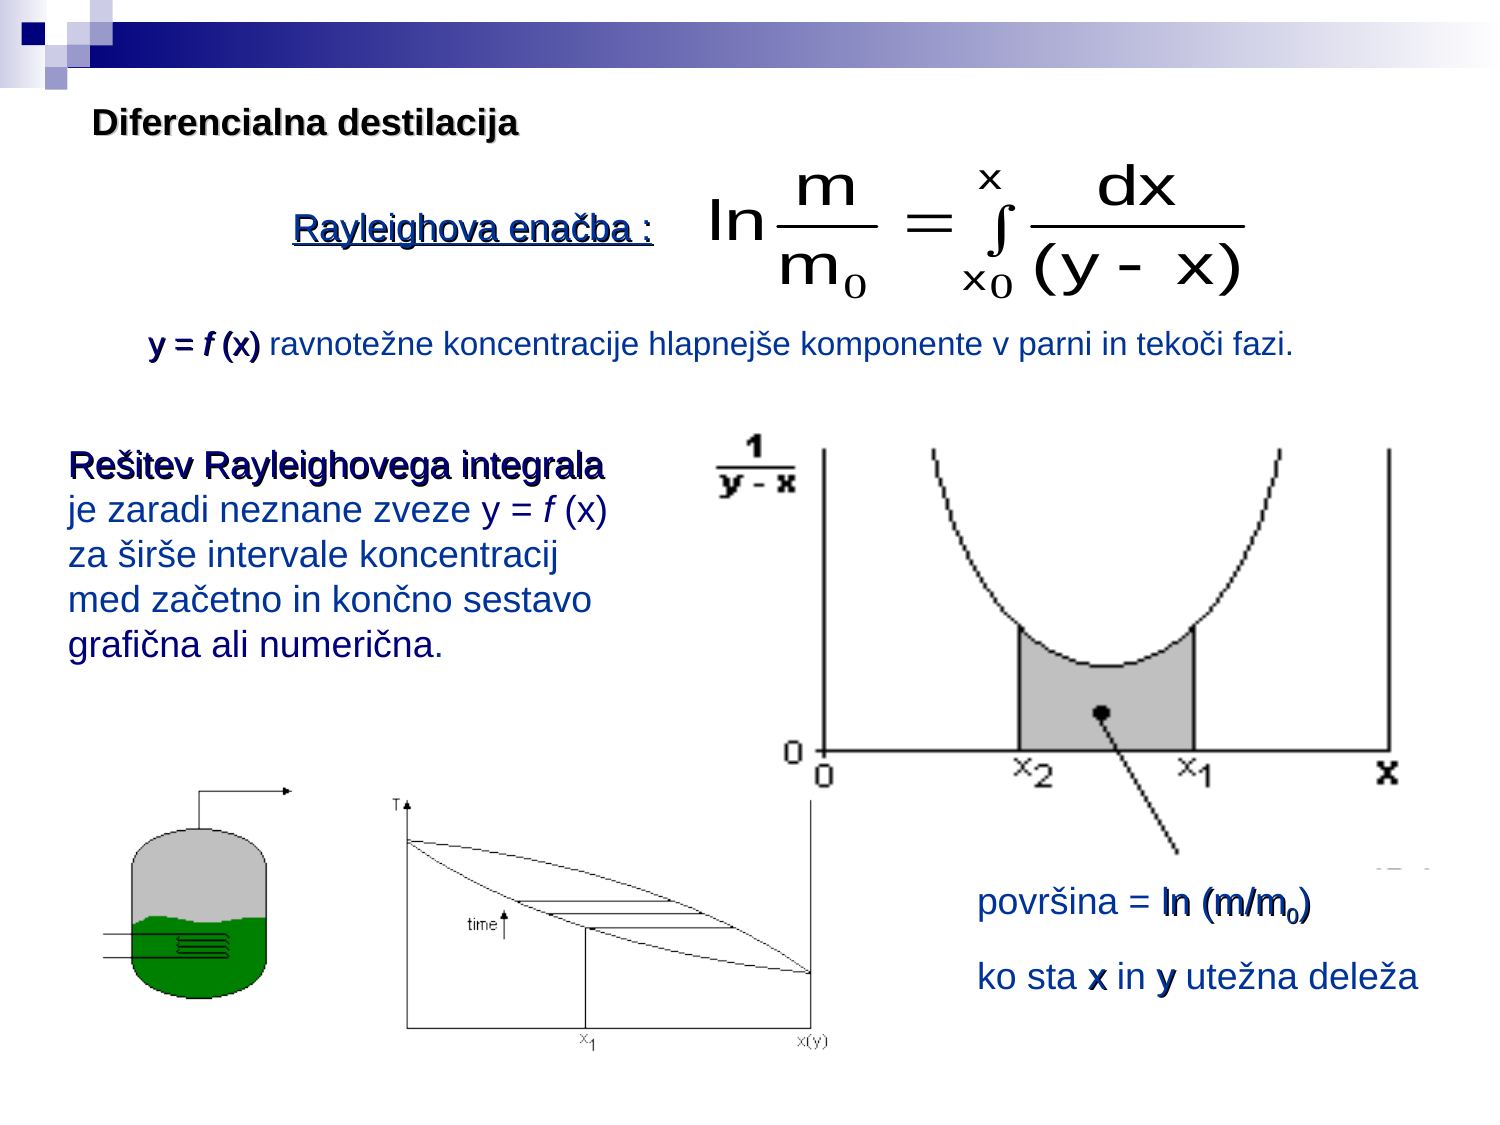

Diferencialna destilacija
Rayleighova enačba :
 y = f (x) ravnotežne koncentracije hlapnejše komponente v parni in tekoči fazi.
Rešitev Rayleighovega integrala je zaradi neznane zveze y = f (x) za širše intervale koncentracij med začetno in končno sestavo grafična ali numerična.
površina = ln (m/m0)
ko sta x in y utežna deleža